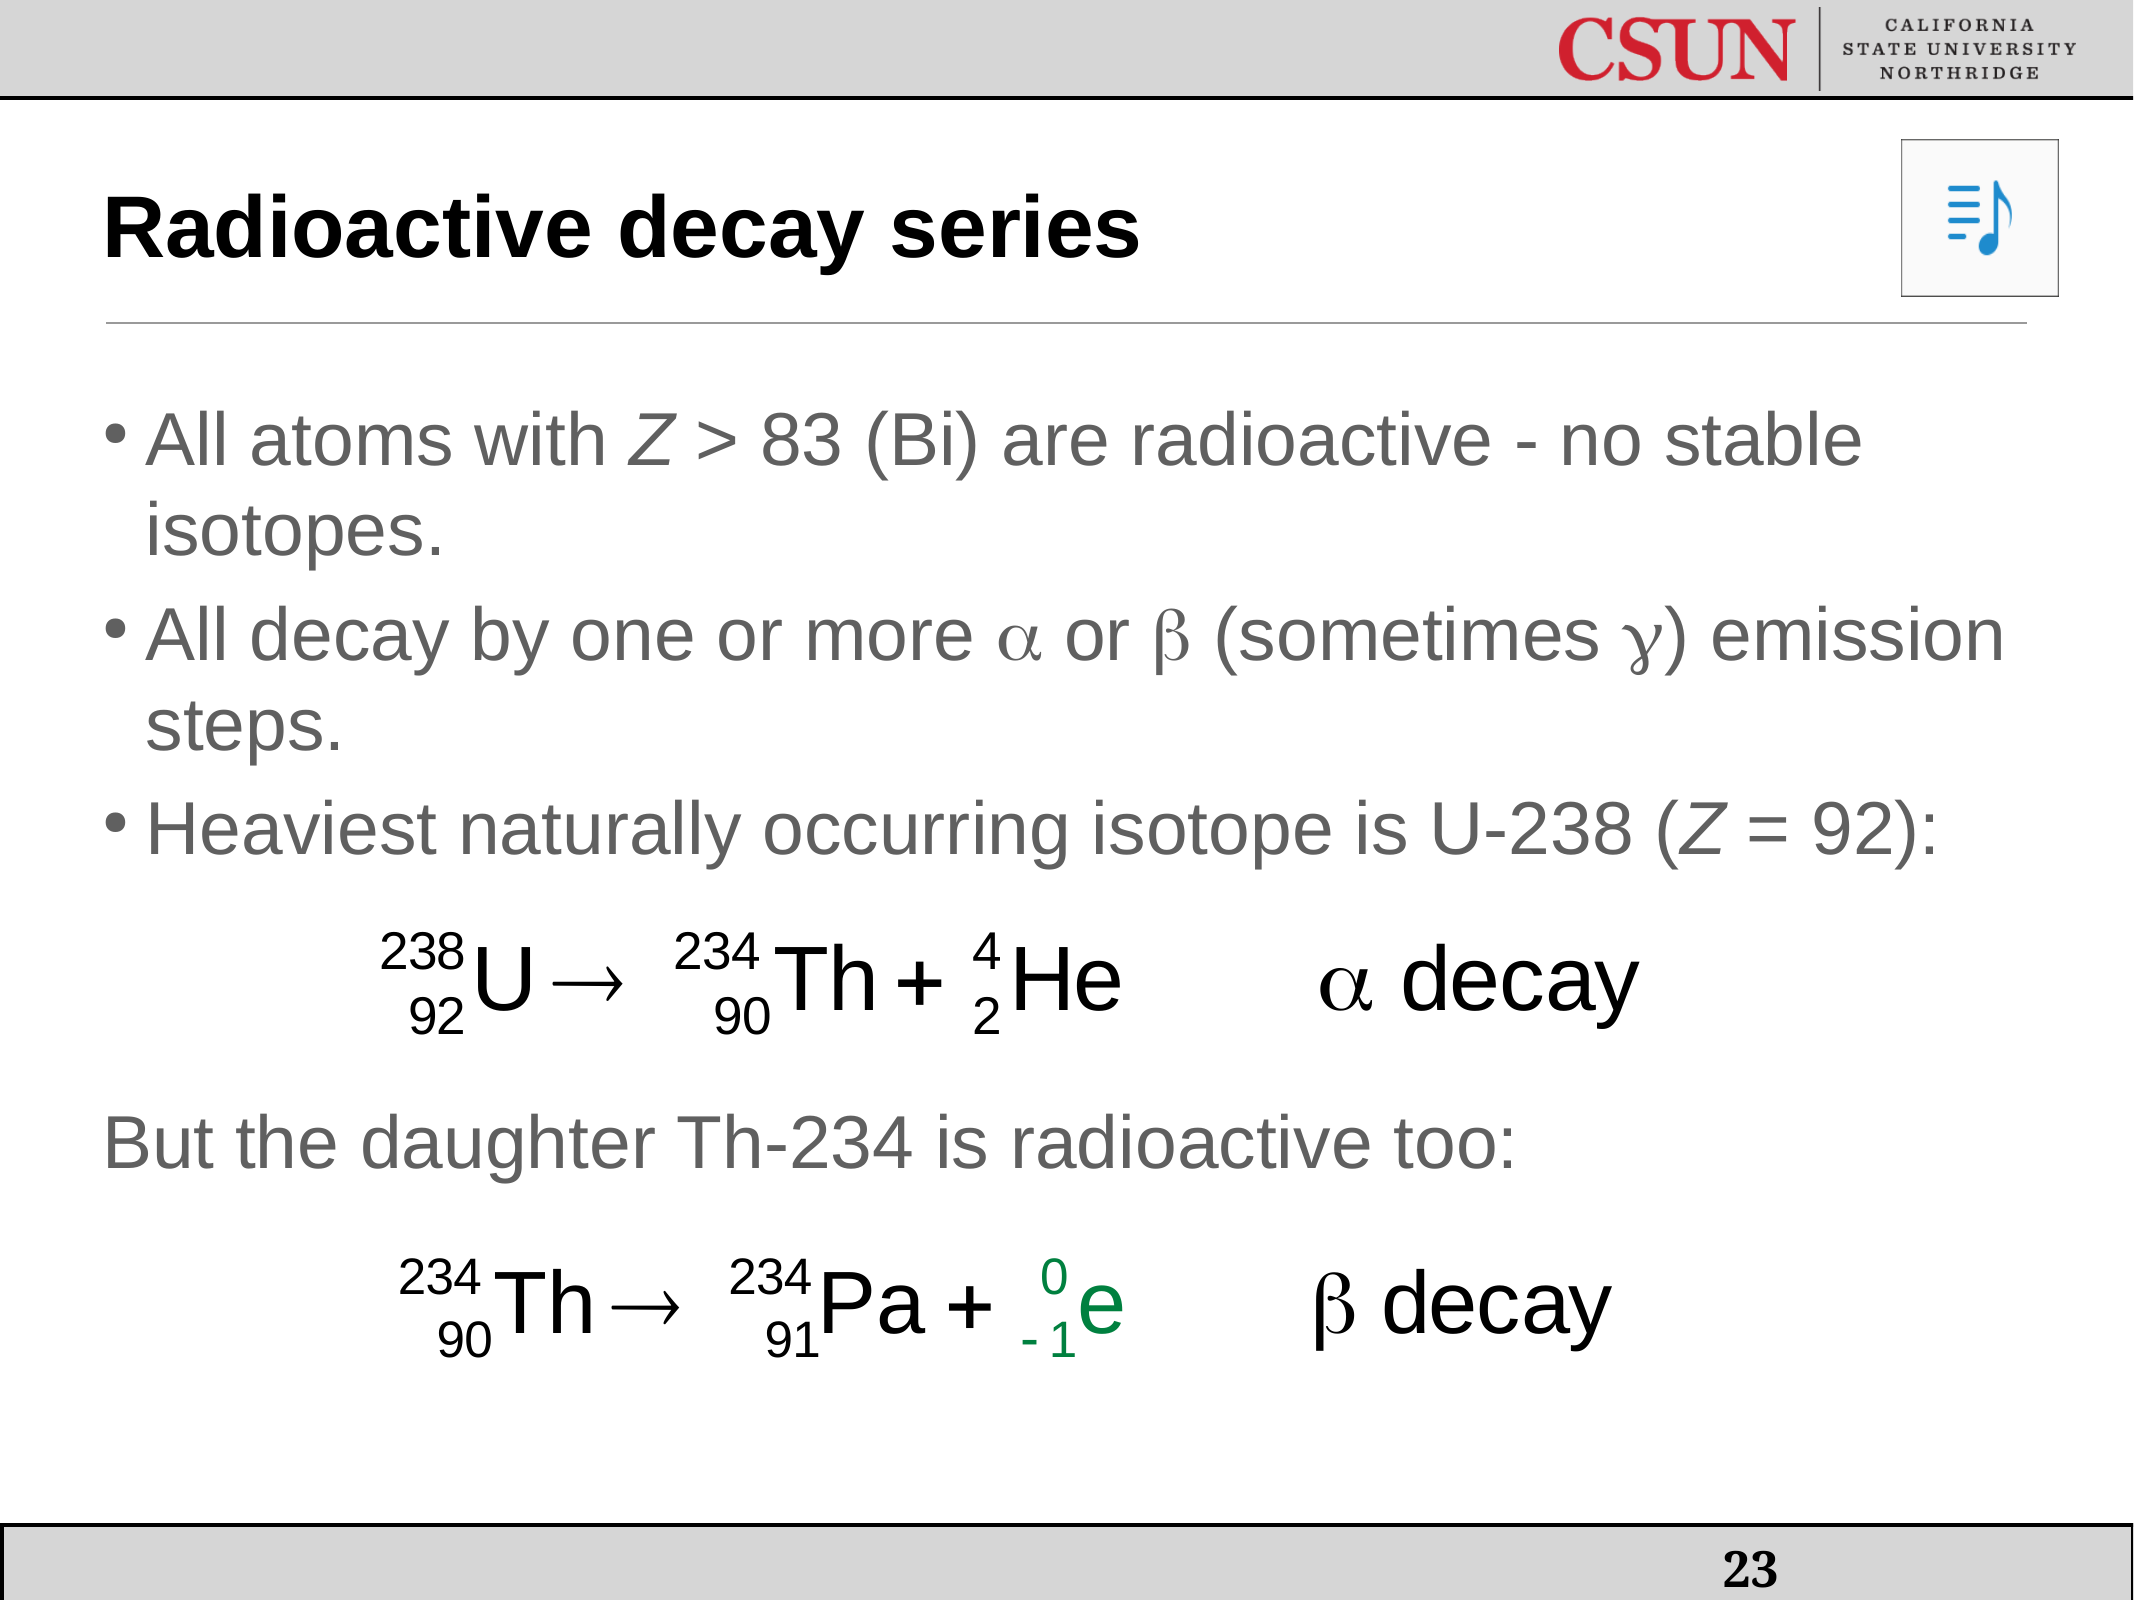

# Radioactive decay series
All atoms with Z > 83 (Bi) are radioactive - no stable isotopes.
All decay by one or more  or  (sometimes ) emission steps.
Heaviest naturally occurring isotope is U-238 (Z = 92):
But the daughter Th-234 is radioactive too:
23